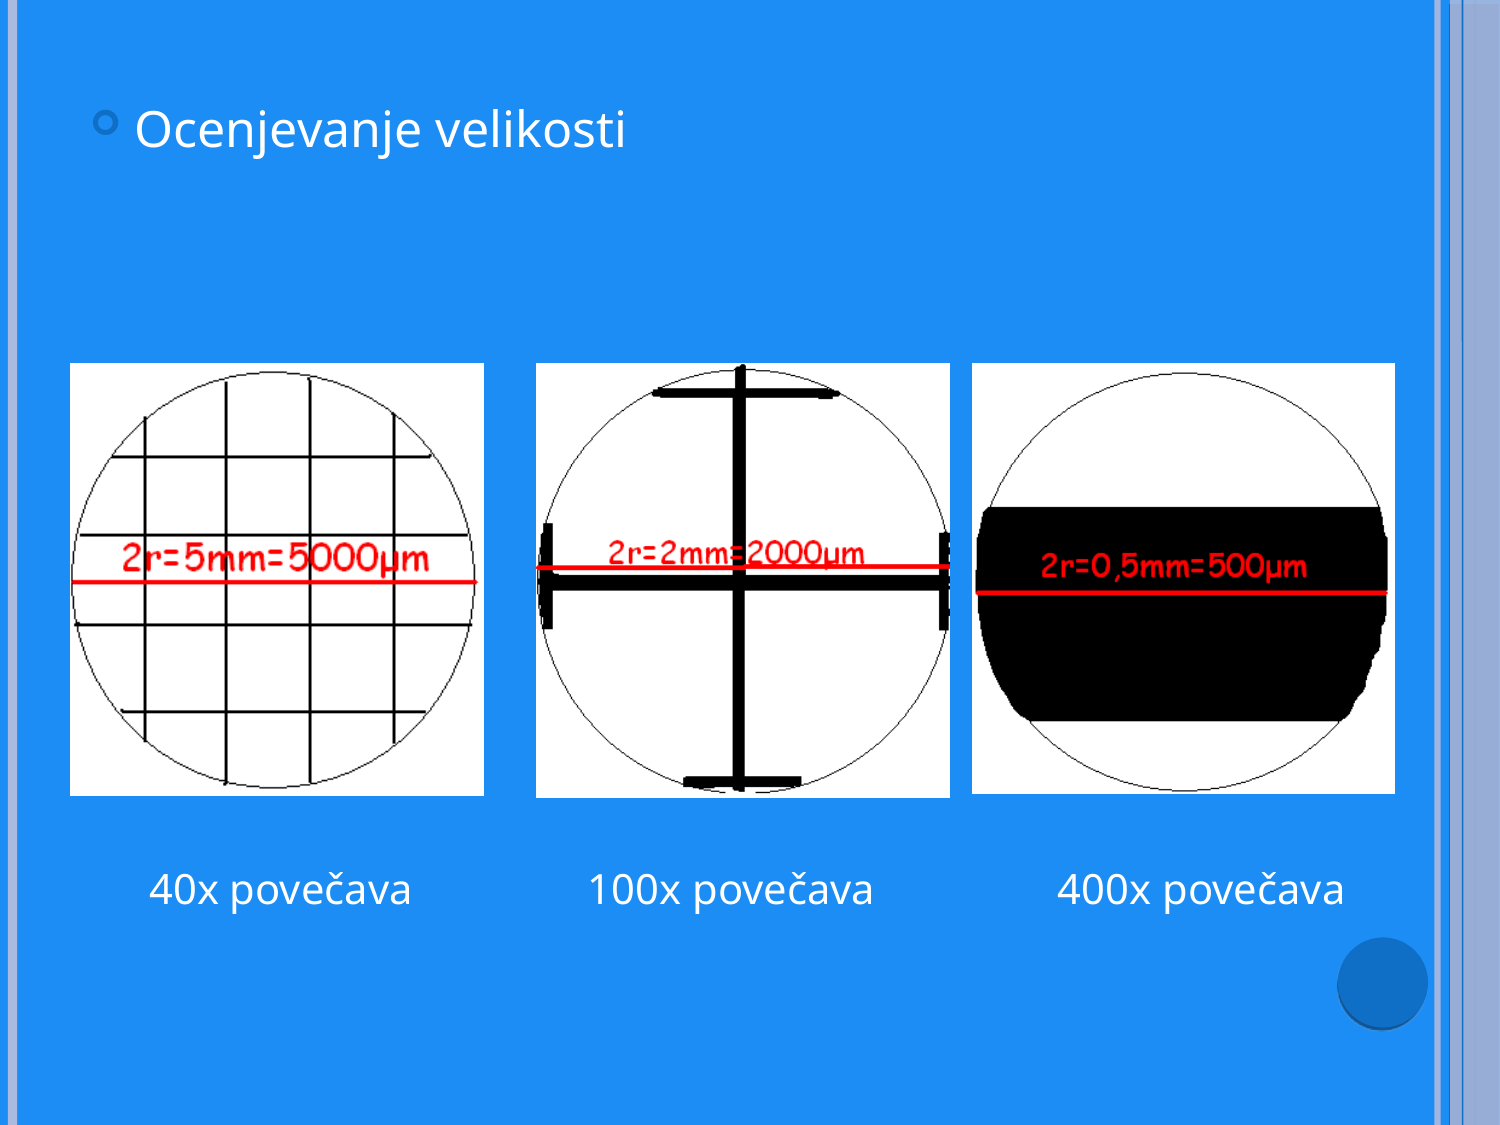

# Ocenjevanje velikosti
40x povečava
100x povečava
400x povečava